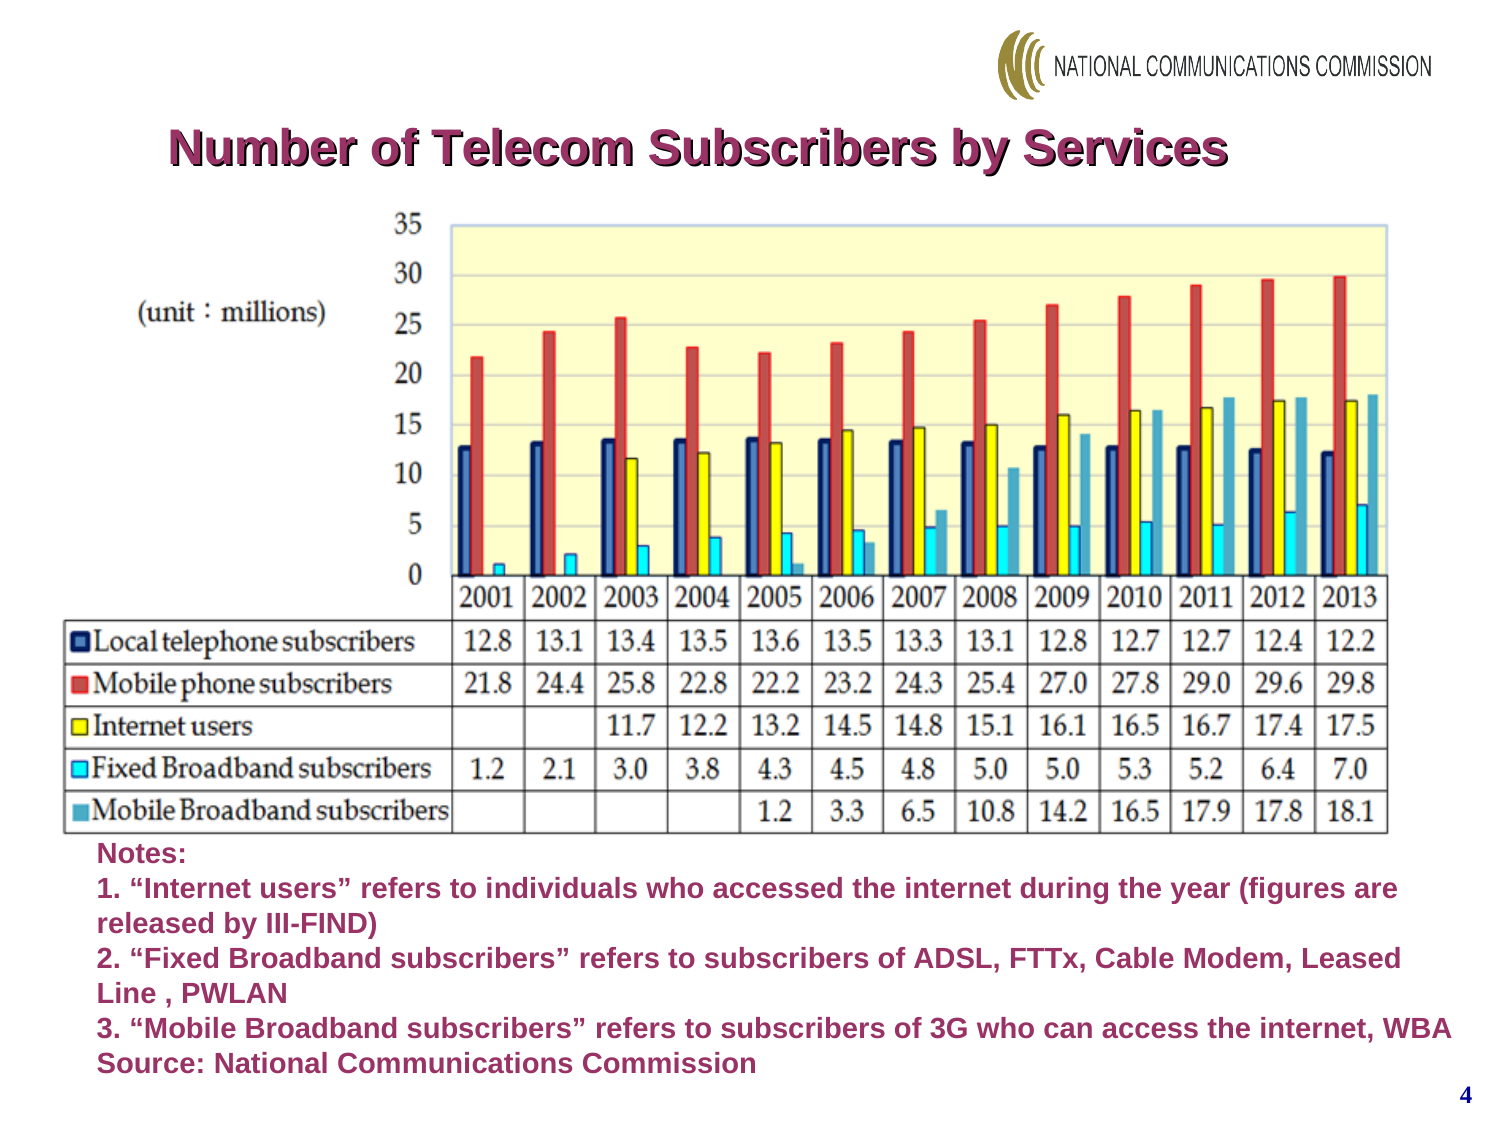

# Number of Telecom Subscribers by Services
Notes:
1. “Internet users” refers to individuals who accessed the internet during the year (figures are released by III-FIND)
2. “Fixed Broadband subscribers” refers to subscribers of ADSL, FTTx, Cable Modem, Leased Line , PWLAN
3. “Mobile Broadband subscribers” refers to subscribers of 3G who can access the internet, WBA
Source: National Communications Commission